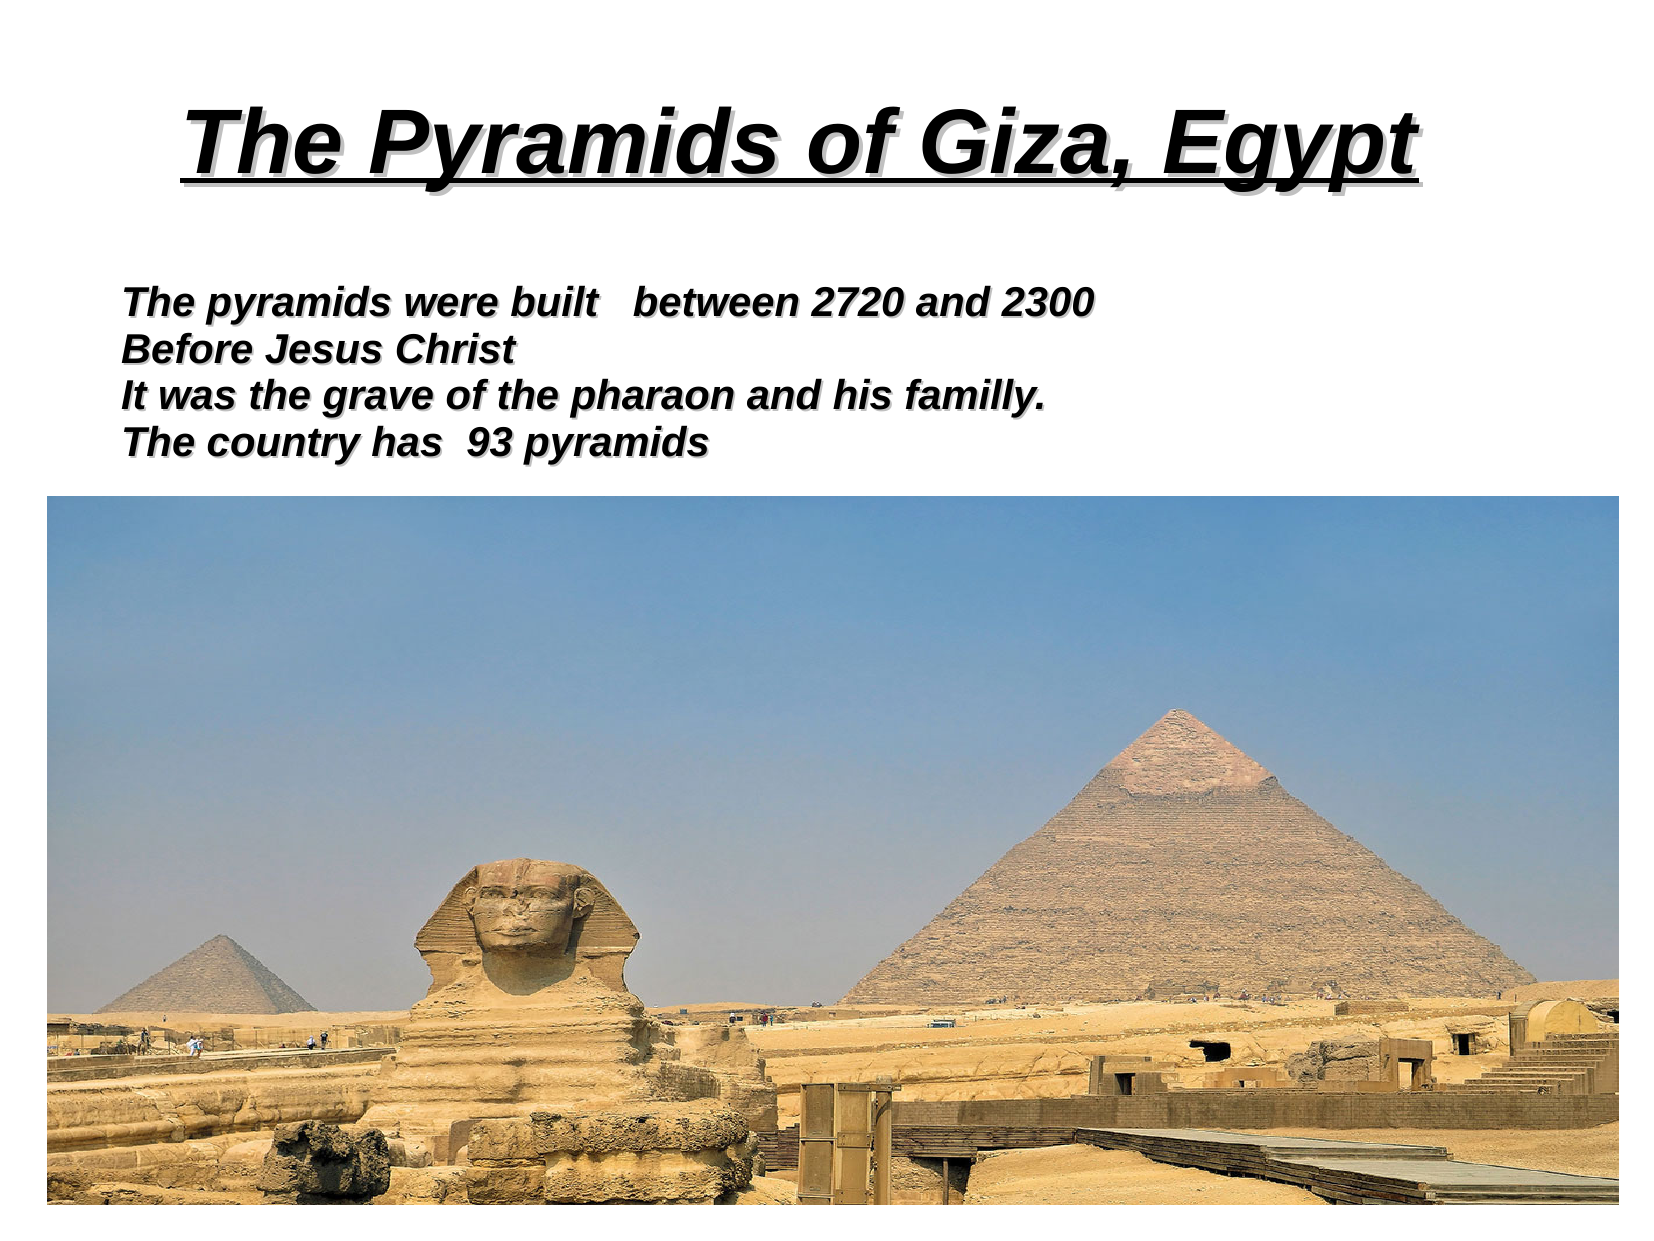

The Pyramids of Giza, Egypt
The pyramids were built between 2720 and 2300 Before Jesus Christ
It was the grave of the pharaon and his familly.
The country has 93 pyramids